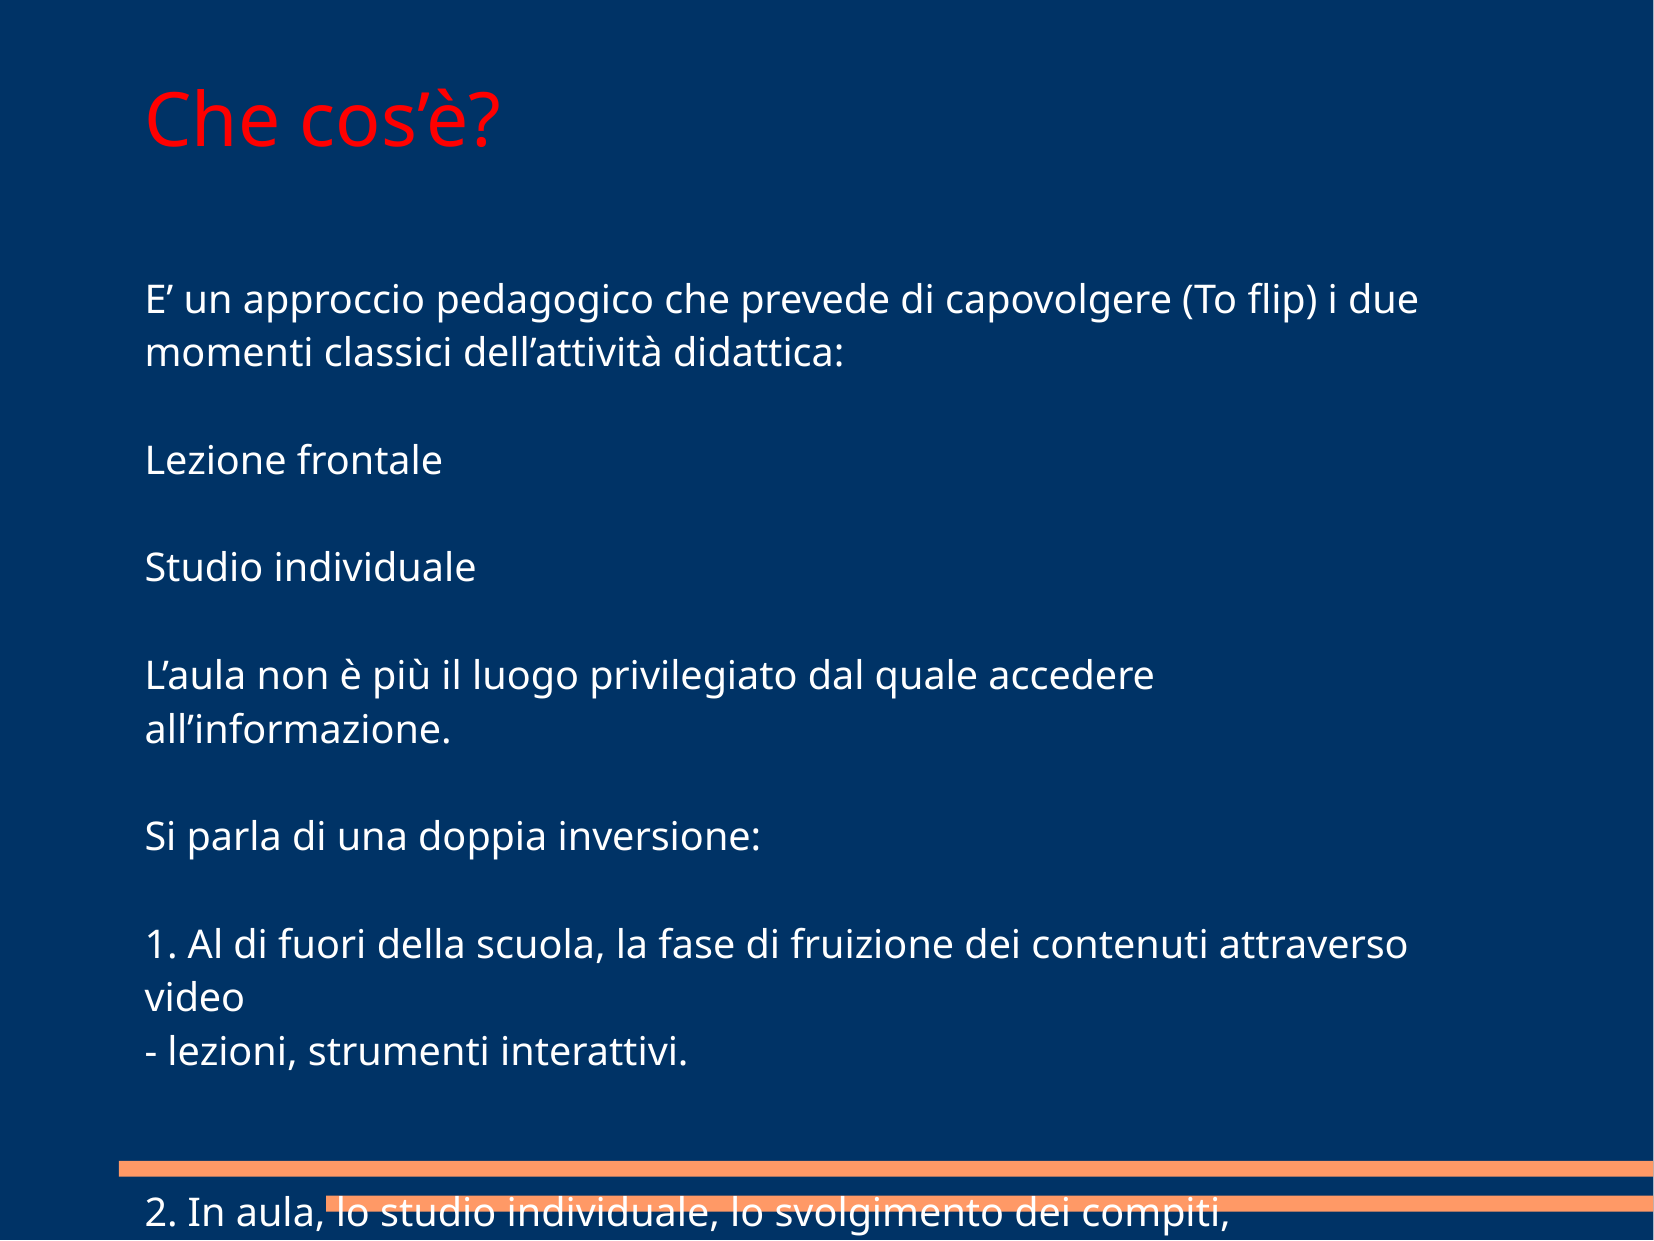

Che cos’è?
E’ un approccio pedagogico che prevede di capovolgere (To flip) i due
momenti classici dell’attività didattica:
Lezione frontale
Studio individuale
L’aula non è più il luogo privilegiato dal quale accedere all’informazione.
Si parla di una doppia inversione:
1. Al di fuori della scuola, la fase di fruizione dei contenuti attraverso video
- lezioni, strumenti interattivi.
2. In aula, lo studio individuale, lo svolgimento dei compiti,
l’interiorizzazione dei contenuti. La classe diventa «comunità pratica».